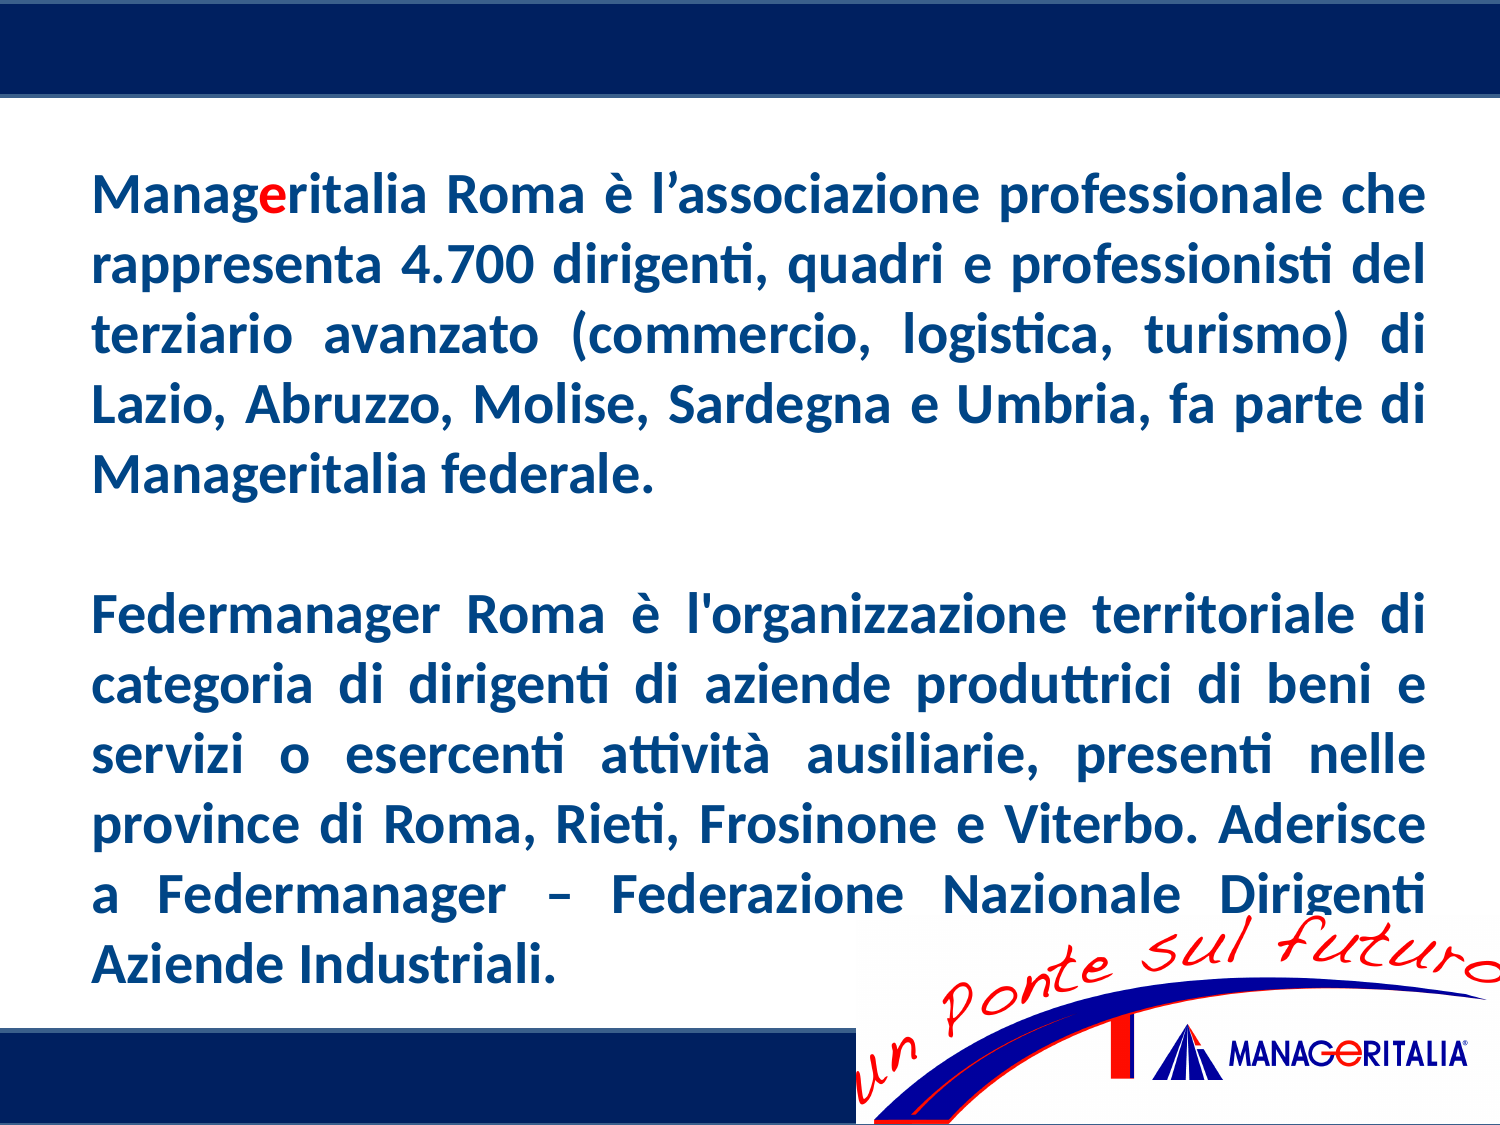

Manageritalia Roma è l’associazione professionale che rappresenta 4.700 dirigenti, quadri e professionisti del terziario avanzato (commercio, logistica, turismo) di Lazio, Abruzzo, Molise, Sardegna e Umbria, fa parte di Manageritalia federale.
Federmanager Roma è l'organizzazione territoriale di categoria di dirigenti di aziende produttrici di beni e servizi o esercenti attività ausiliarie, presenti nelle province di Roma, Rieti, Frosinone e Viterbo. Aderisce a Federmanager – Federazione Nazionale Dirigenti Aziende Industriali.